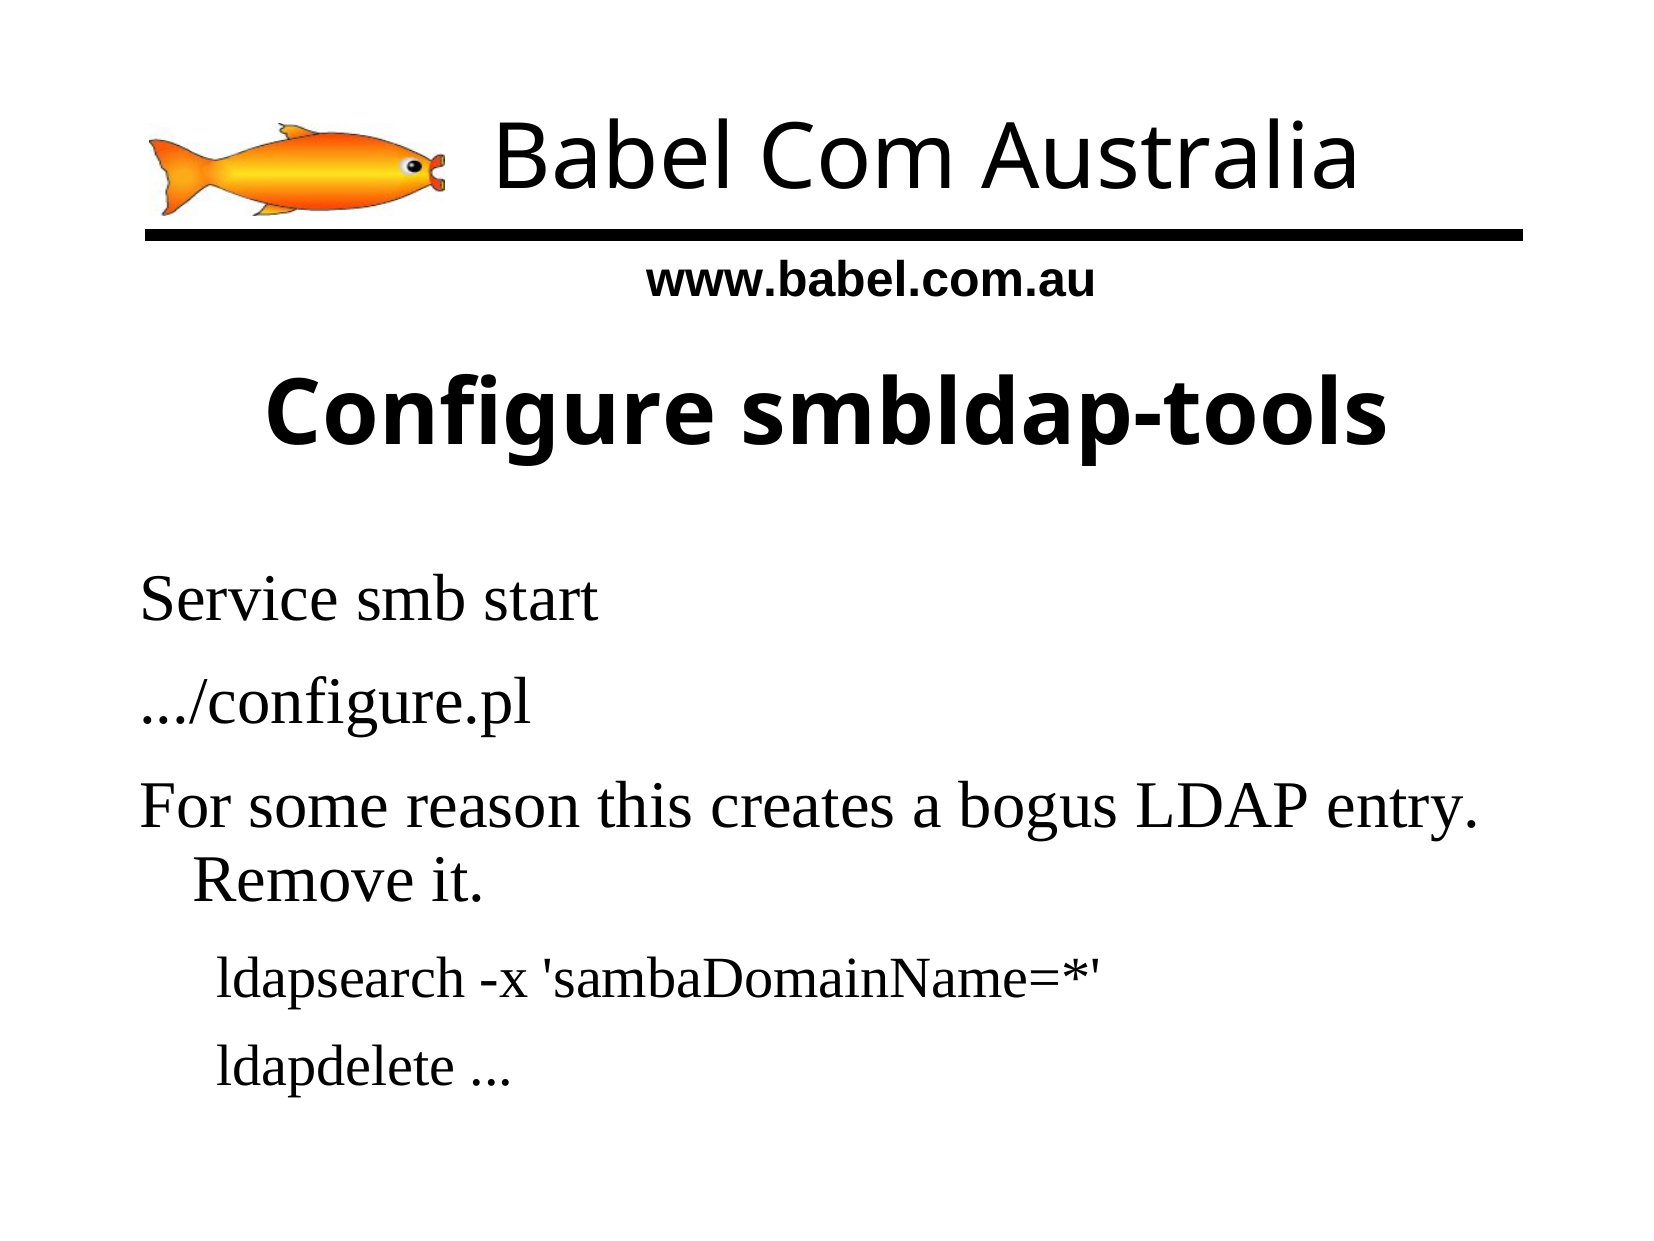

# Configure smbldap-tools
Service smb start
.../configure.pl
For some reason this creates a bogus LDAP entry. Remove it.
ldapsearch -x 'sambaDomainName=*'
ldapdelete ...